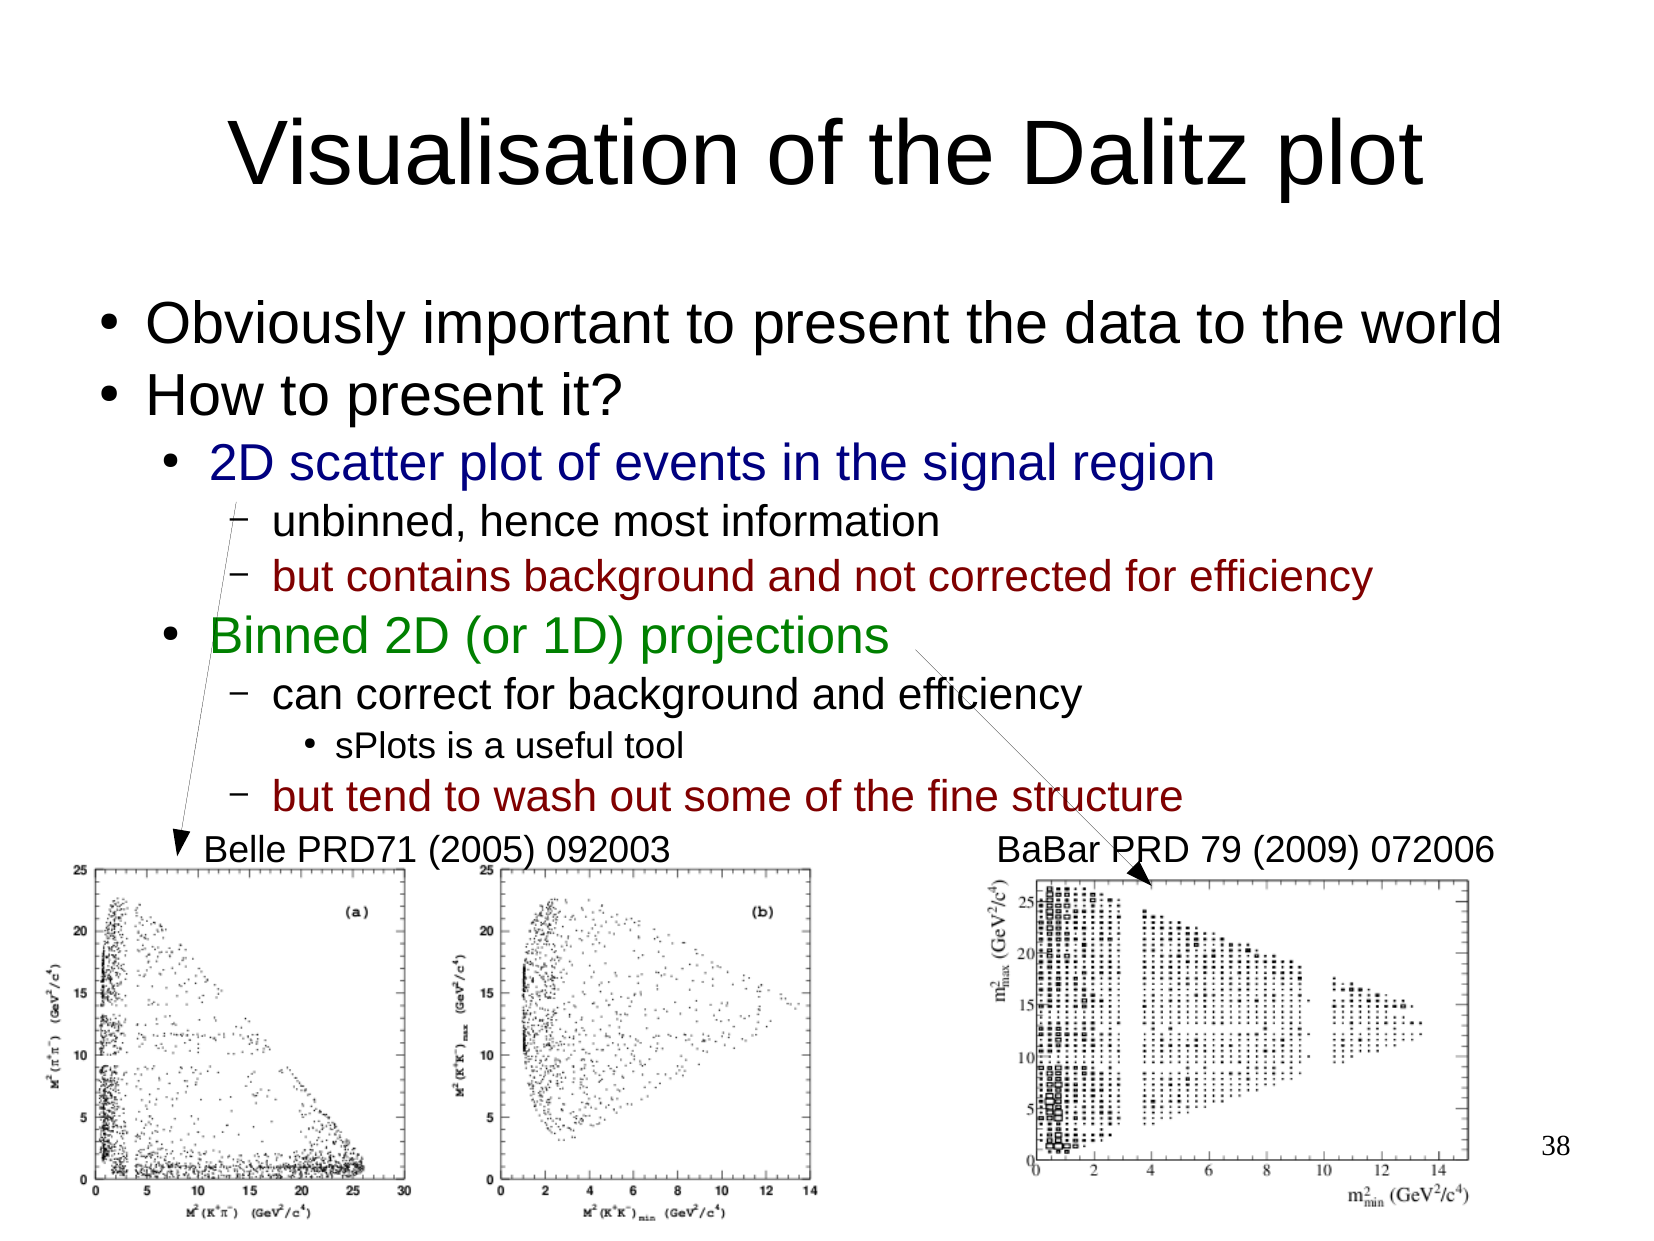

# Visualisation of the Dalitz plot
Obviously important to present the data to the world
How to present it?
2D scatter plot of events in the signal region
unbinned, hence most information
but contains background and not corrected for efficiency
Binned 2D (or 1D) projections
can correct for background and efficiency
sPlots is a useful tool
but tend to wash out some of the fine structure
Belle PRD71 (2005) 092003
BaBar PRD 79 (2009) 072006
38